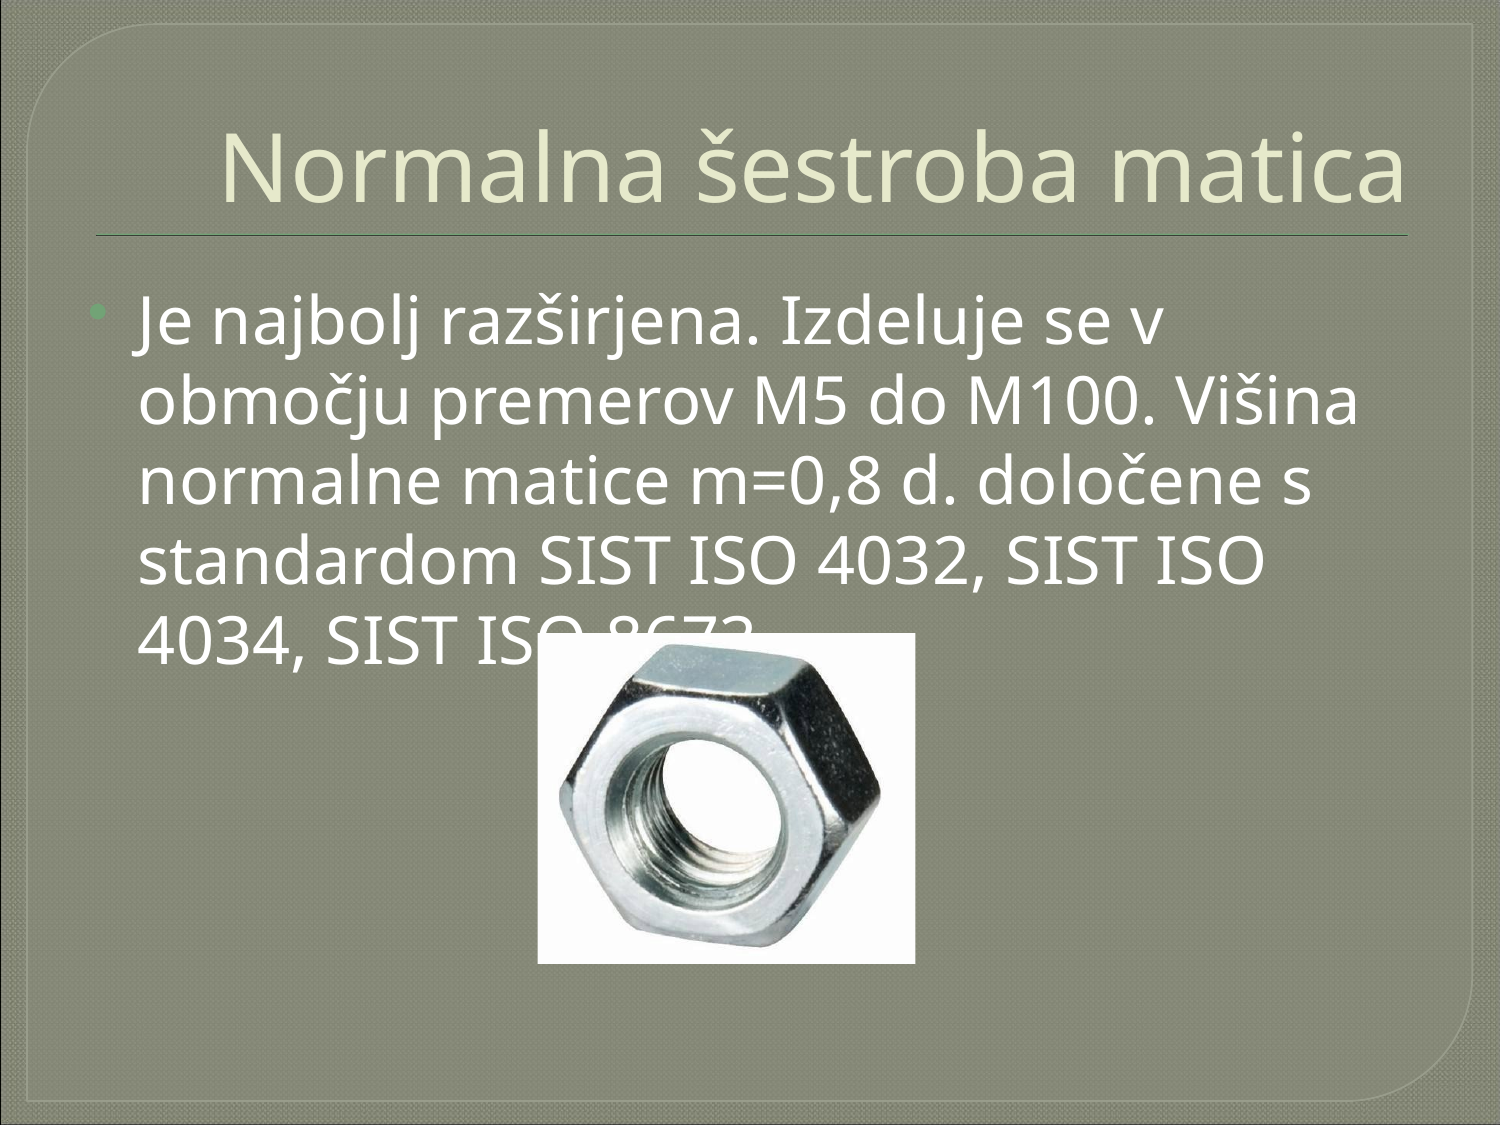

# Normalna šestroba matica
Je najbolj razširjena. Izdeluje se v območju premerov M5 do M100. Višina normalne matice m=0,8 d. določene s standardom SIST ISO 4032, SIST ISO 4034, SIST ISO 8673